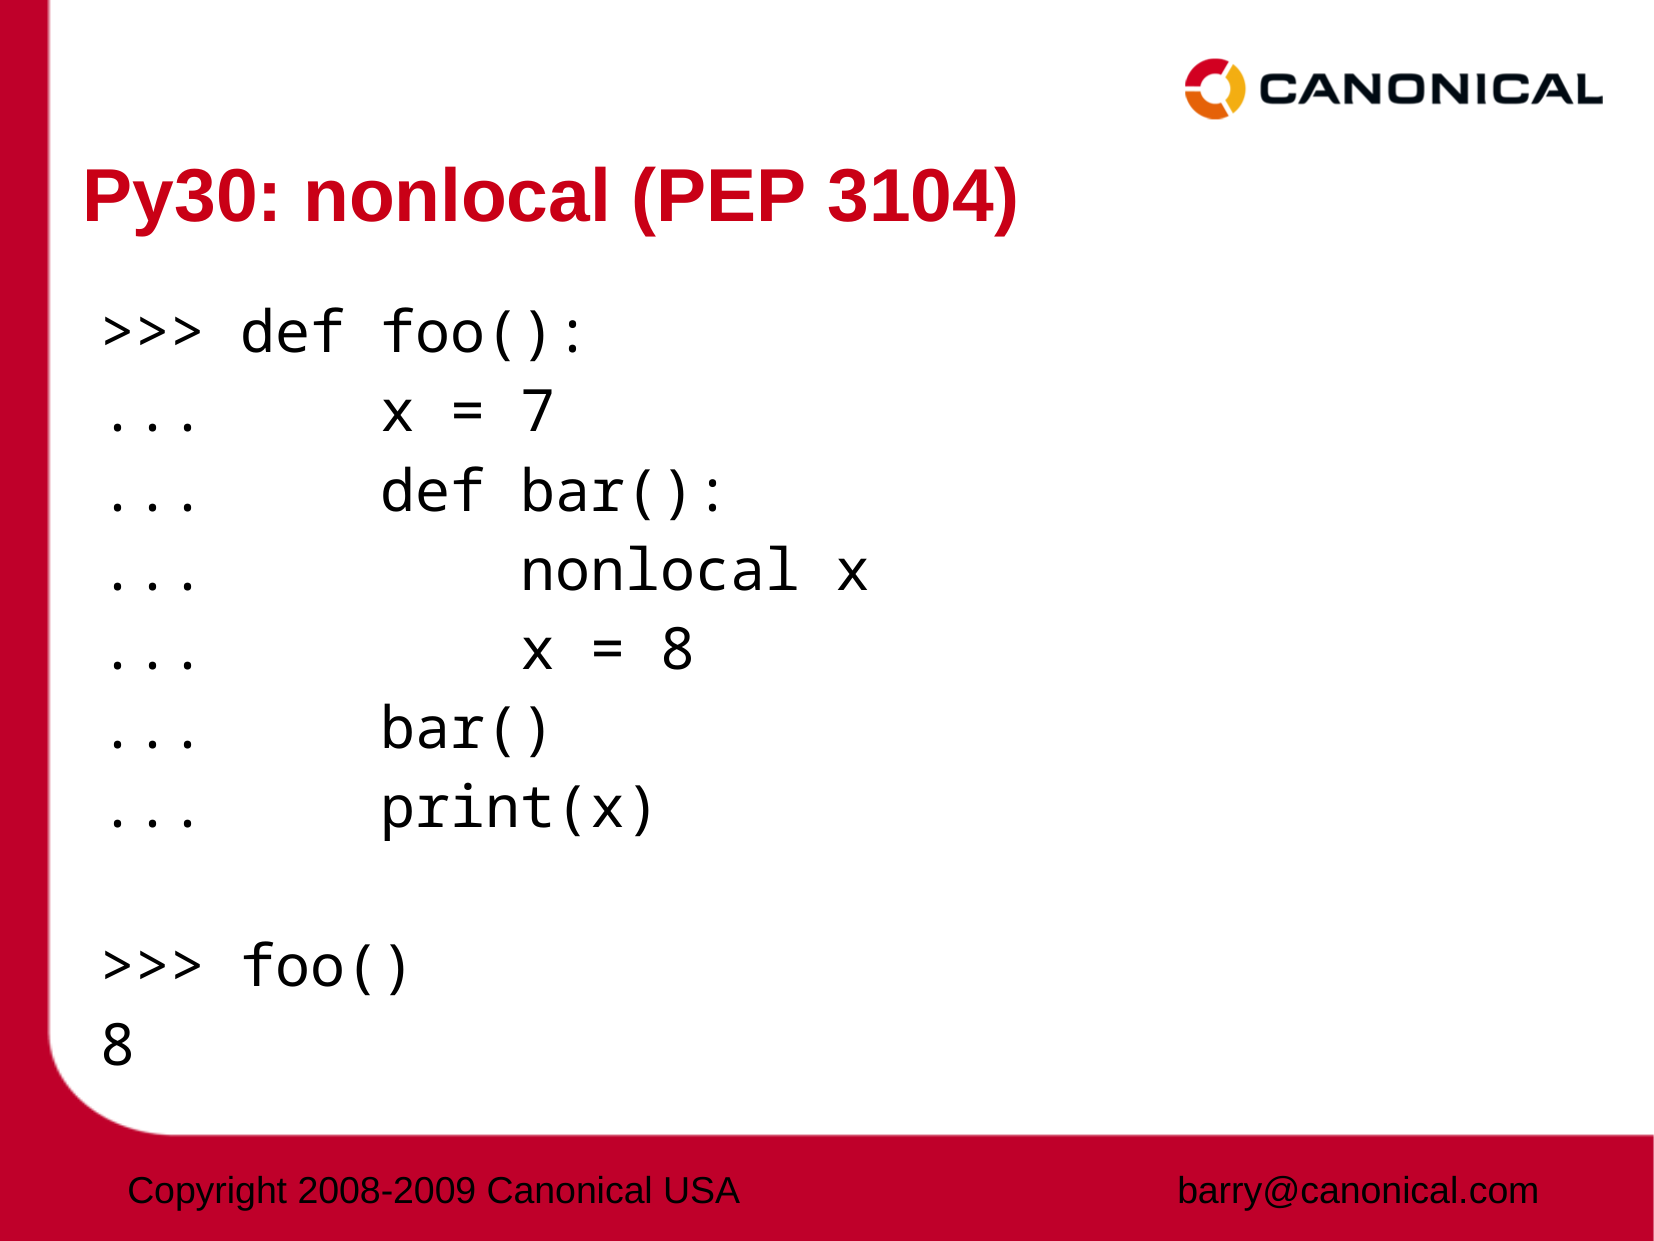

# Py30: nonlocal (PEP 3104)
>>> def foo():
... x = 7
... def bar():
... nonlocal x
... x = 8
... bar()
... print(x)
>>> foo()
8